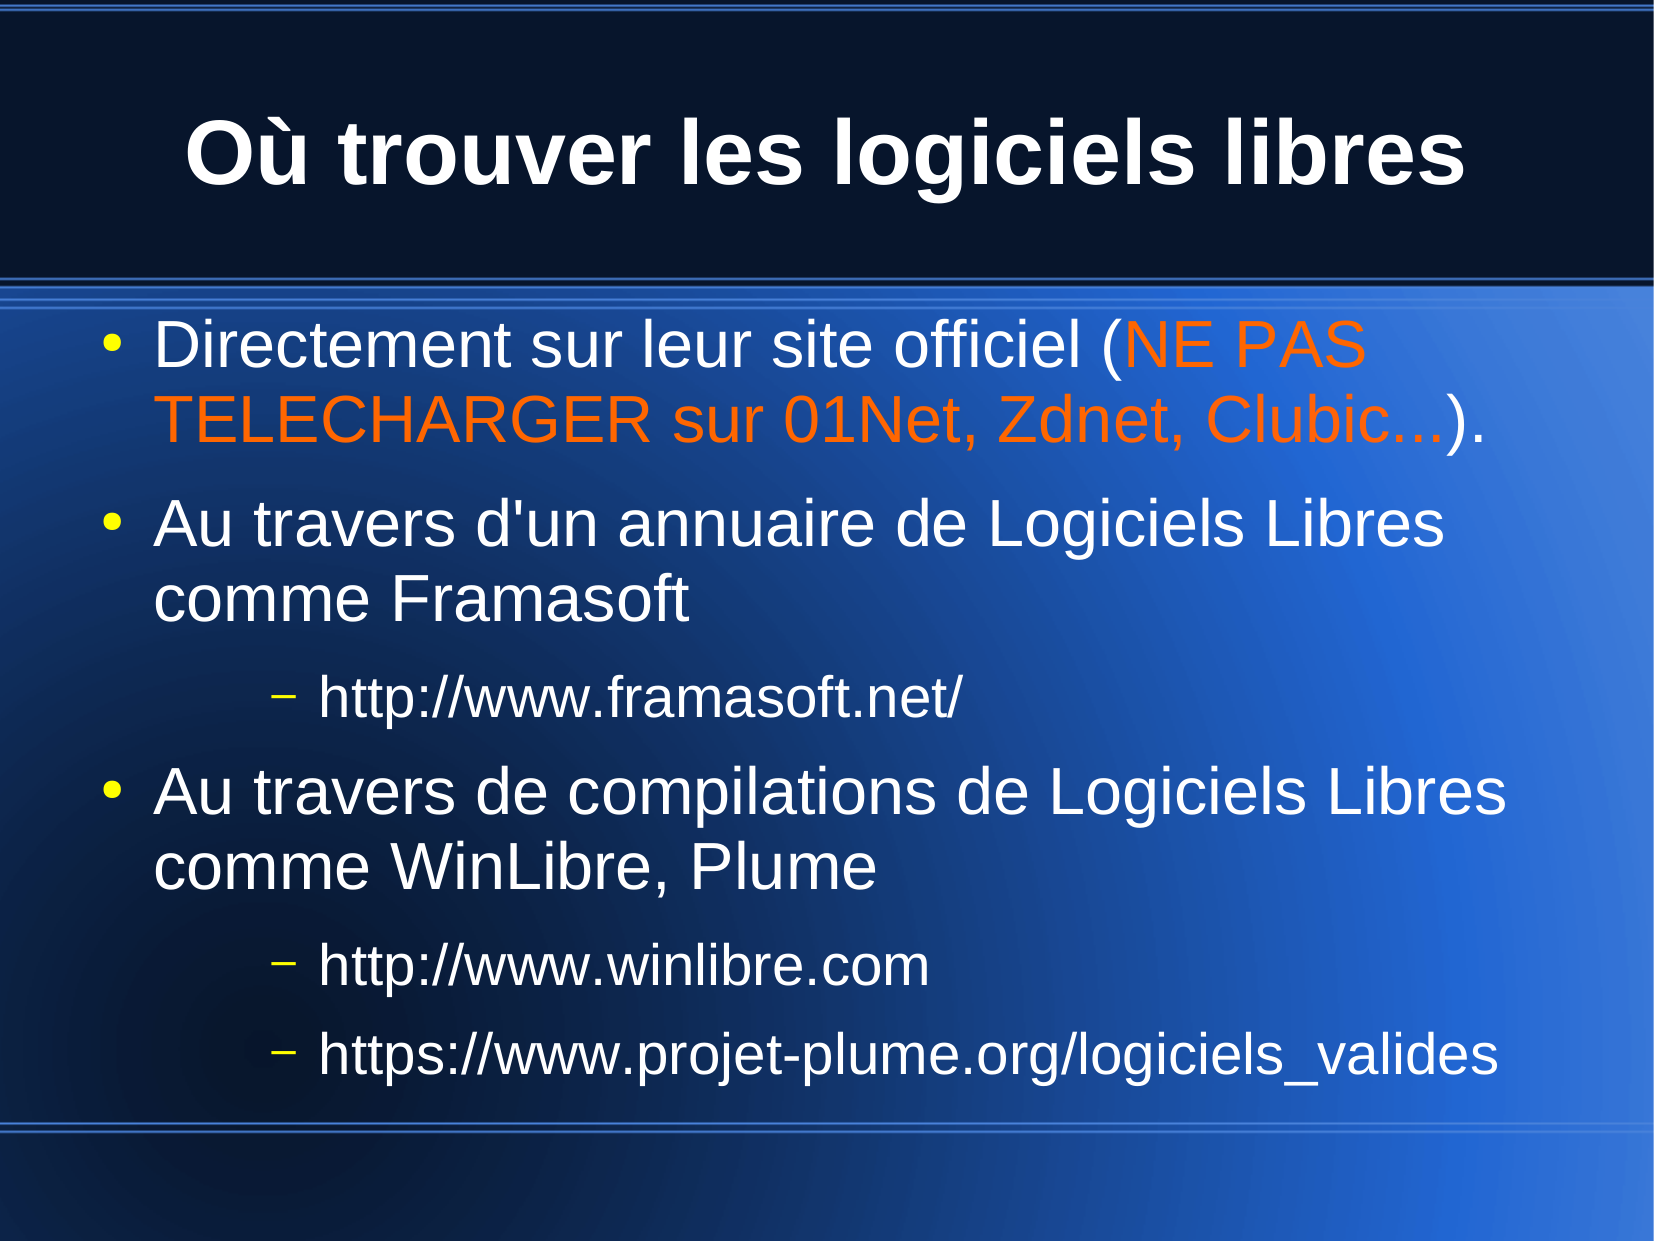

# Où trouver les logiciels libres
Directement sur leur site officiel (NE PAS TELECHARGER sur 01Net, Zdnet, Clubic...).
Au travers d'un annuaire de Logiciels Libres comme Framasoft
http://www.framasoft.net/
Au travers de compilations de Logiciels Libres comme WinLibre, Plume
http://www.winlibre.com
https://www.projet-plume.org/logiciels_valides